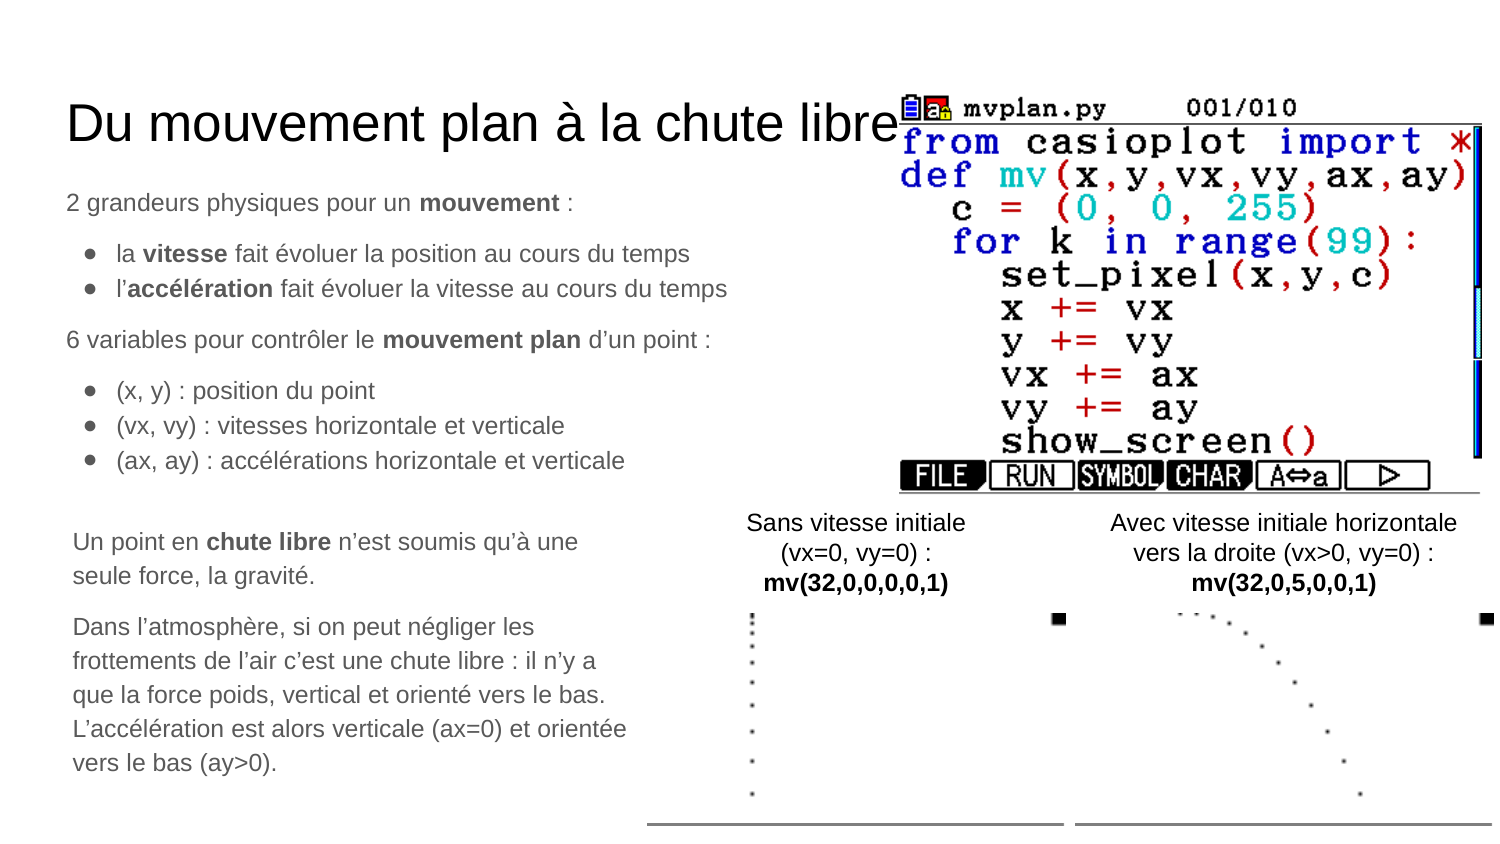

# Du mouvement plan à la chute libre
2 grandeurs physiques pour un mouvement :
la vitesse fait évoluer la position au cours du temps
l’accélération fait évoluer la vitesse au cours du temps
6 variables pour contrôler le mouvement plan d’un point :
(x, y) : position du point
(vx, vy) : vitesses horizontale et verticale
(ax, ay) : accélérations horizontale et verticale
Sans vitesse initiale (vx=0, vy=0) :
mv(32,0,0,0,0,1)
Avec vitesse initiale horizontale vers la droite (vx>0, vy=0) :
mv(32,0,5,0,0,1)
Un point en chute libre n’est soumis qu’à une seule force, la gravité.
Dans l’atmosphère, si on peut négliger les frottements de l’air c’est une chute libre : il n’y a que la force poids, vertical et orienté vers le bas.
L’accélération est alors verticale (ax=0) et orientée vers le bas (ay>0).